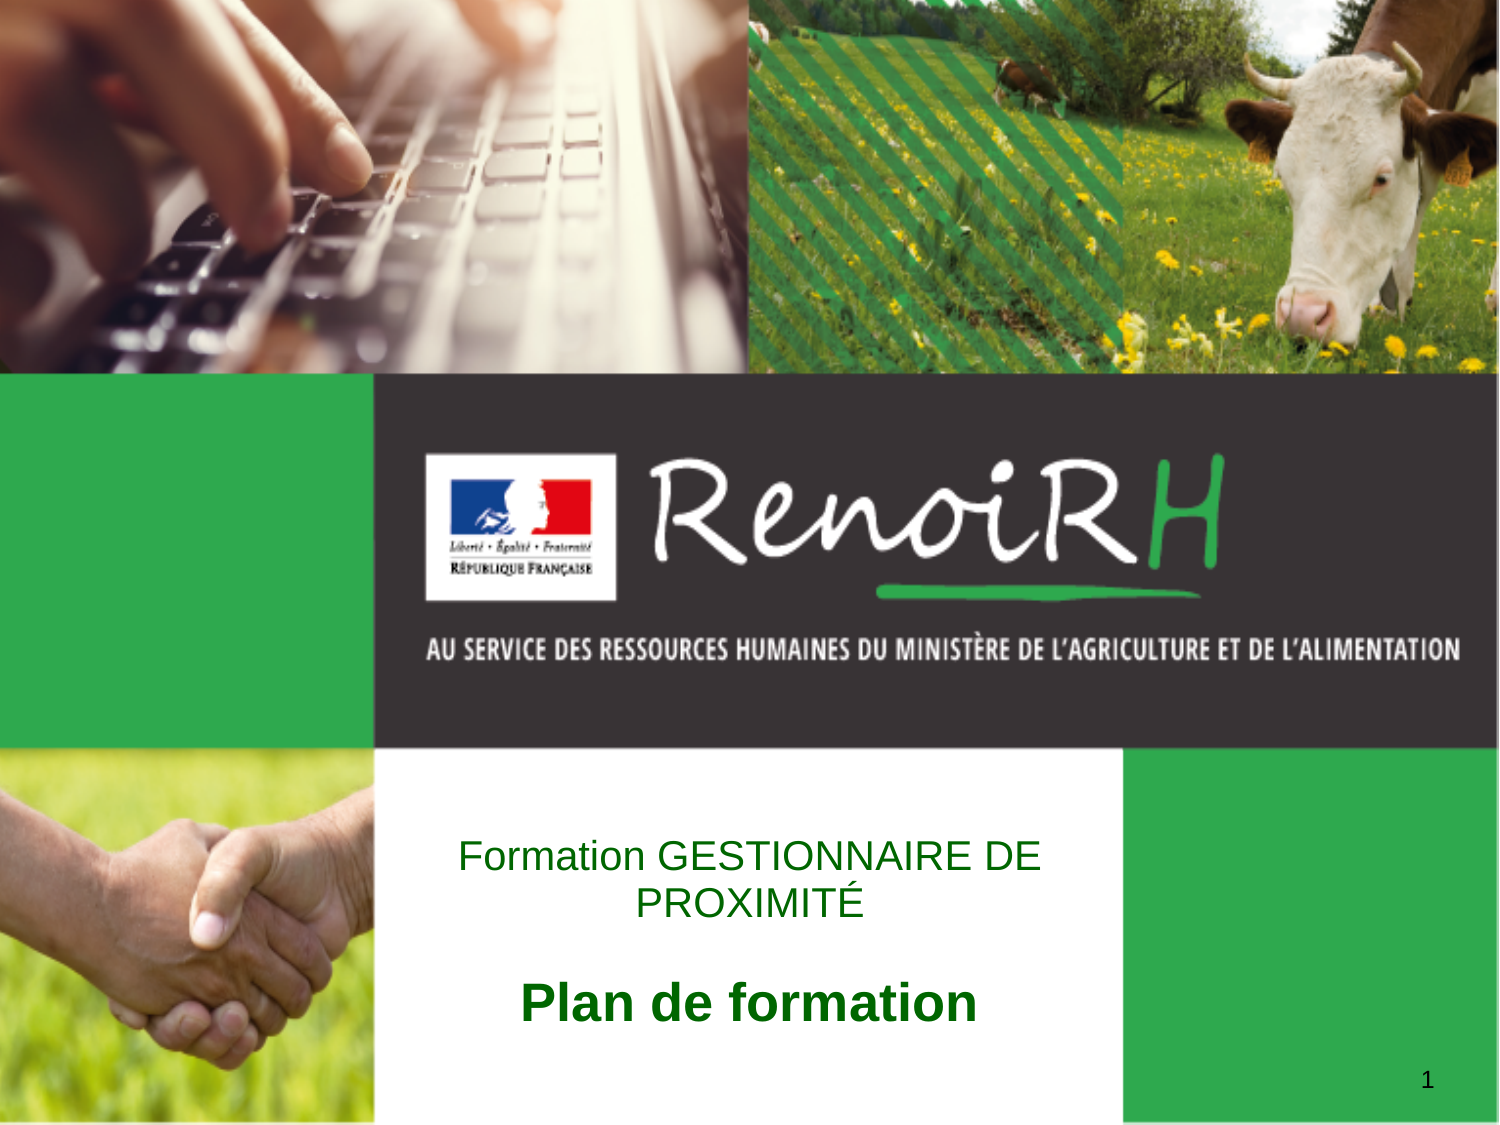

Formation GESTIONNAIRE DE PROXIMITÉ
Plan de formation